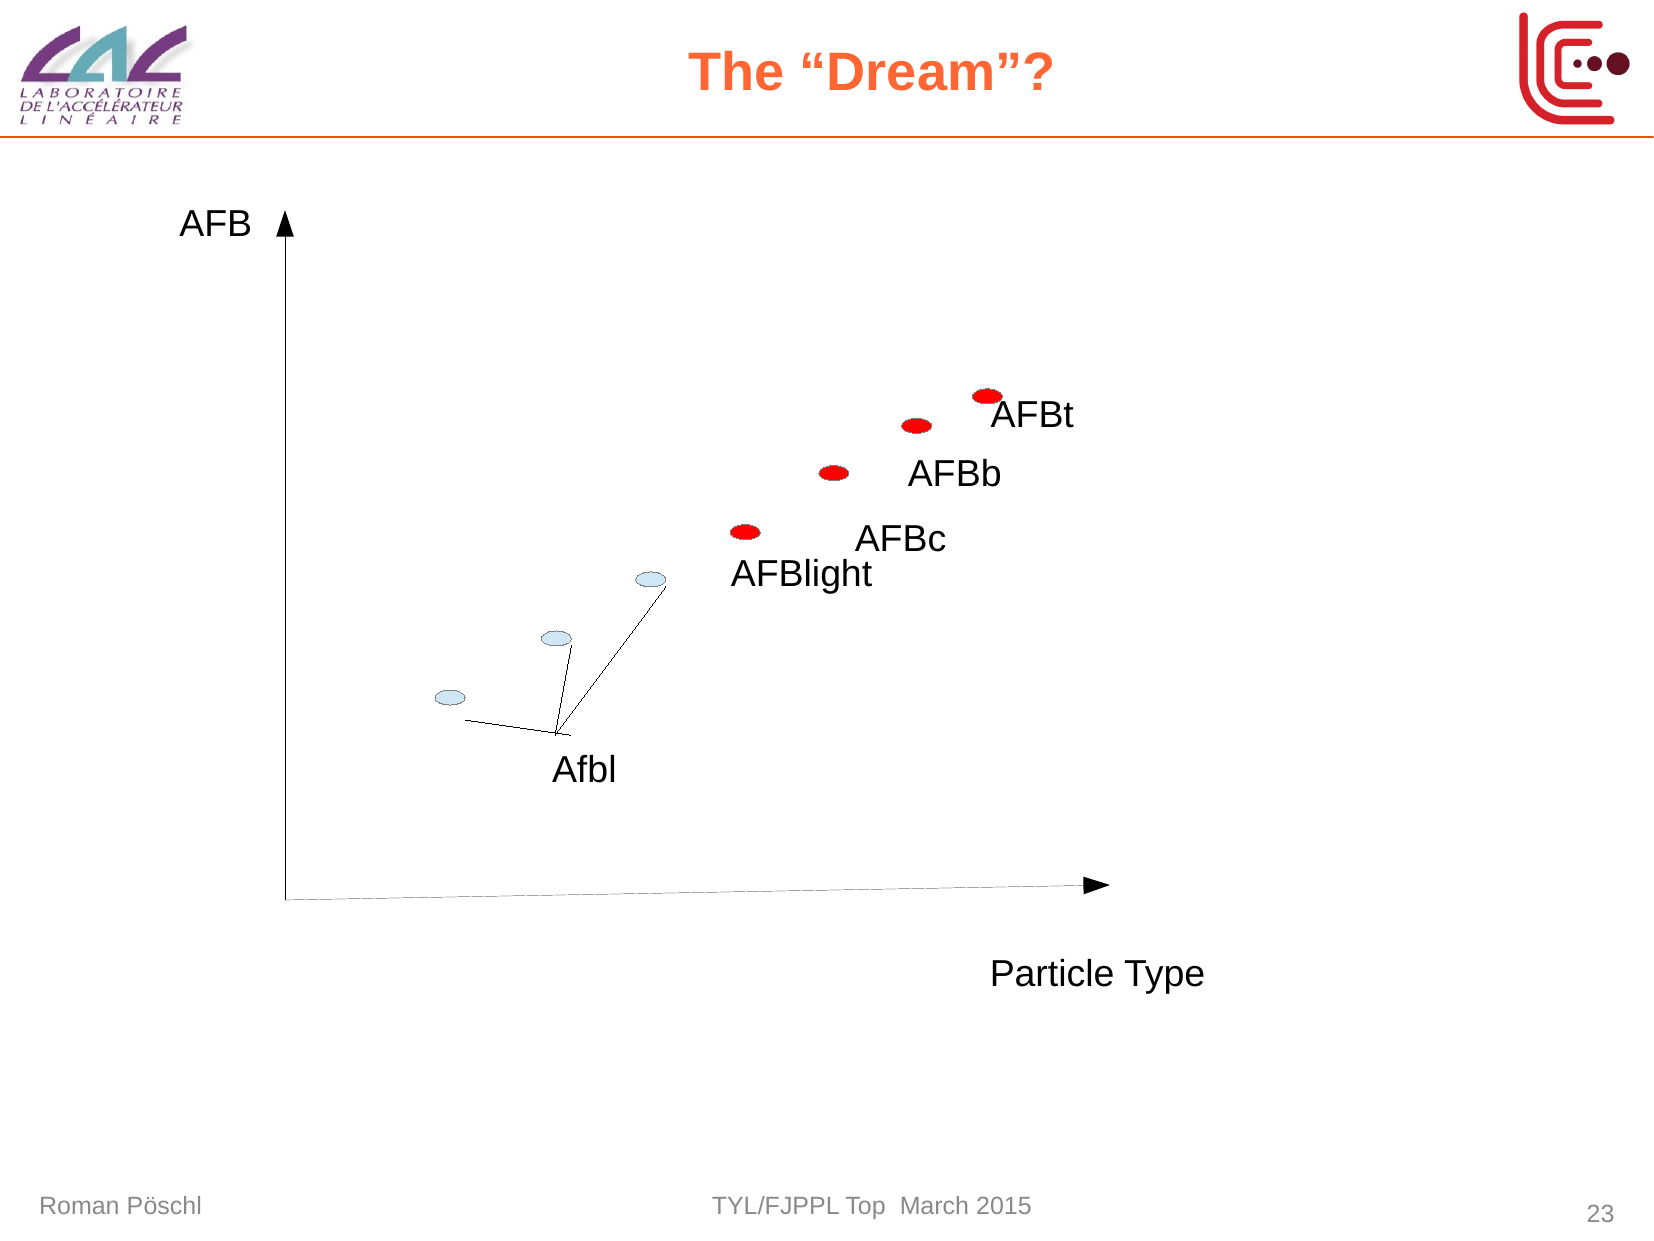

# The “Dream”?
AFB
AFBt
AFBb
AFBc
AFBlight
Afbl
Particle Type